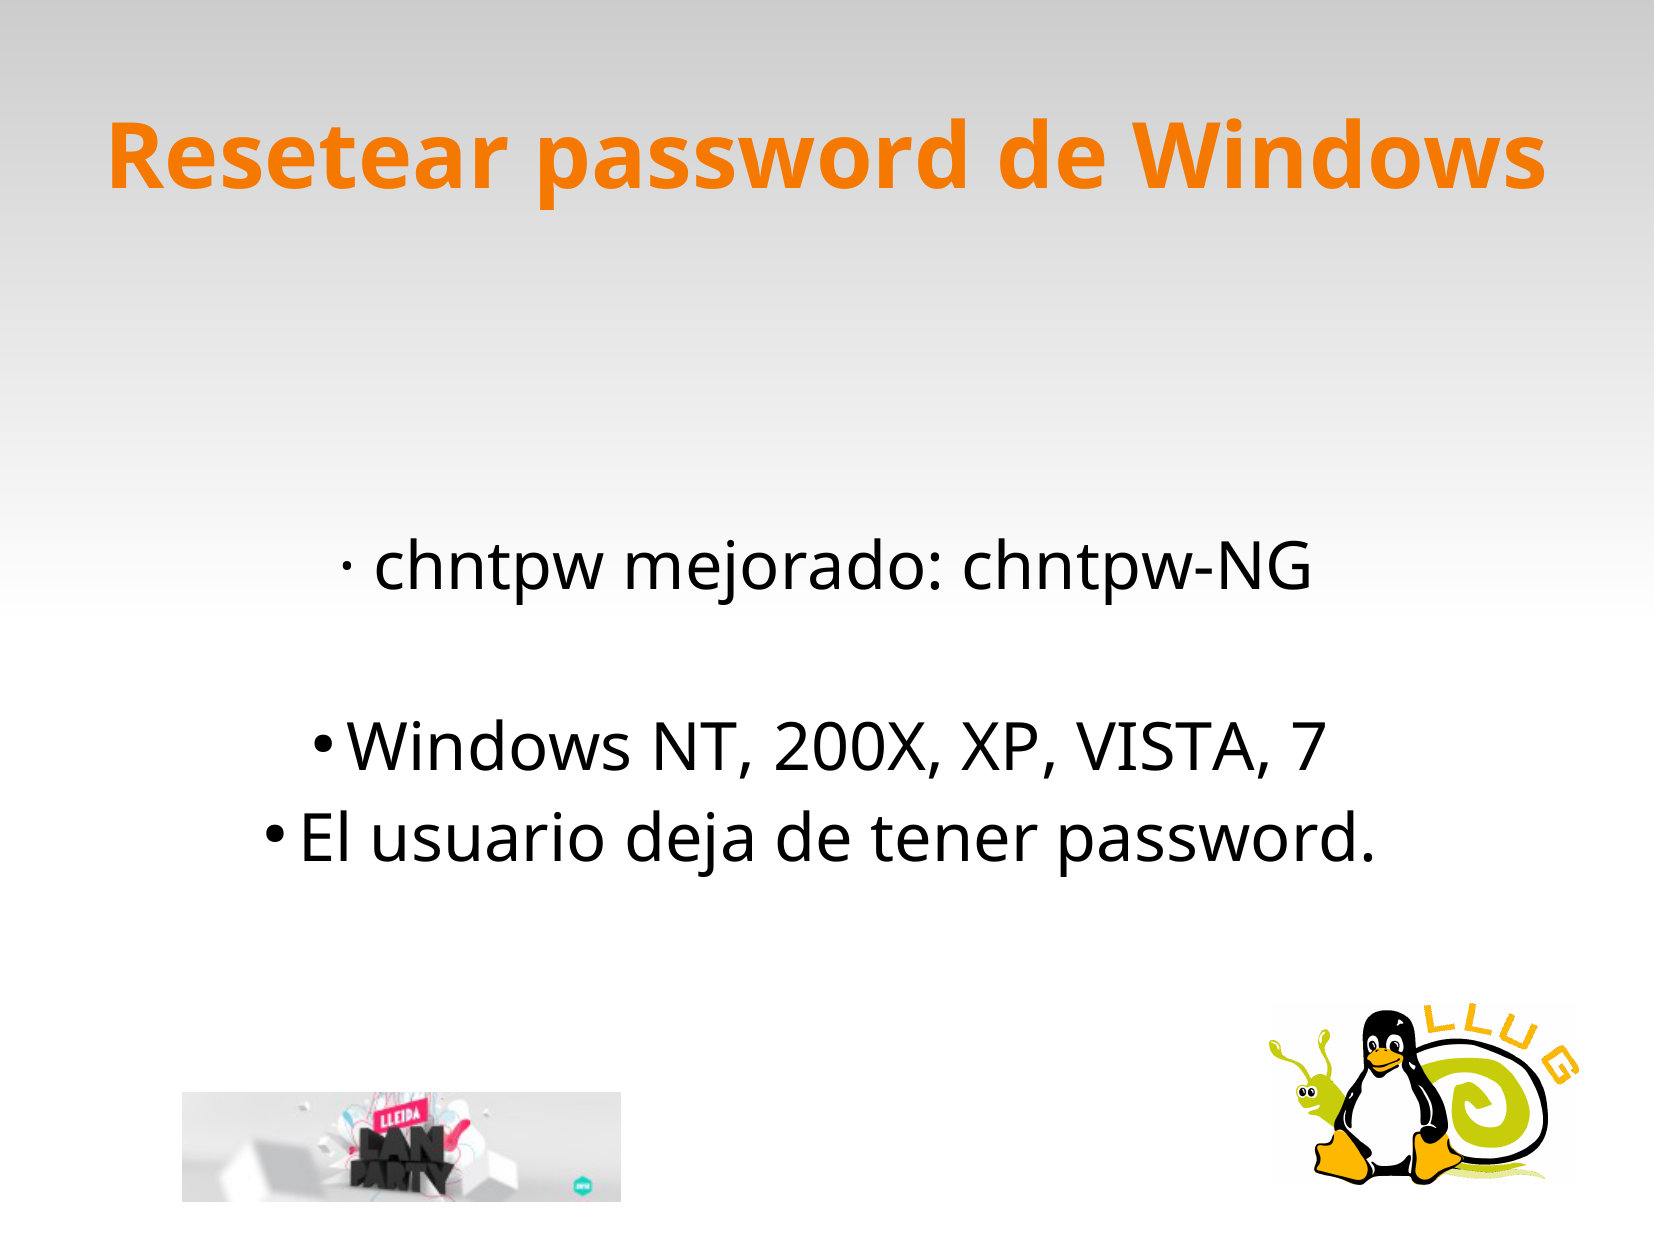

# Resetear password de Windows
· chntpw mejorado: chntpw-NG
Windows NT, 200X, XP, VISTA, 7
El usuario deja de tener password.